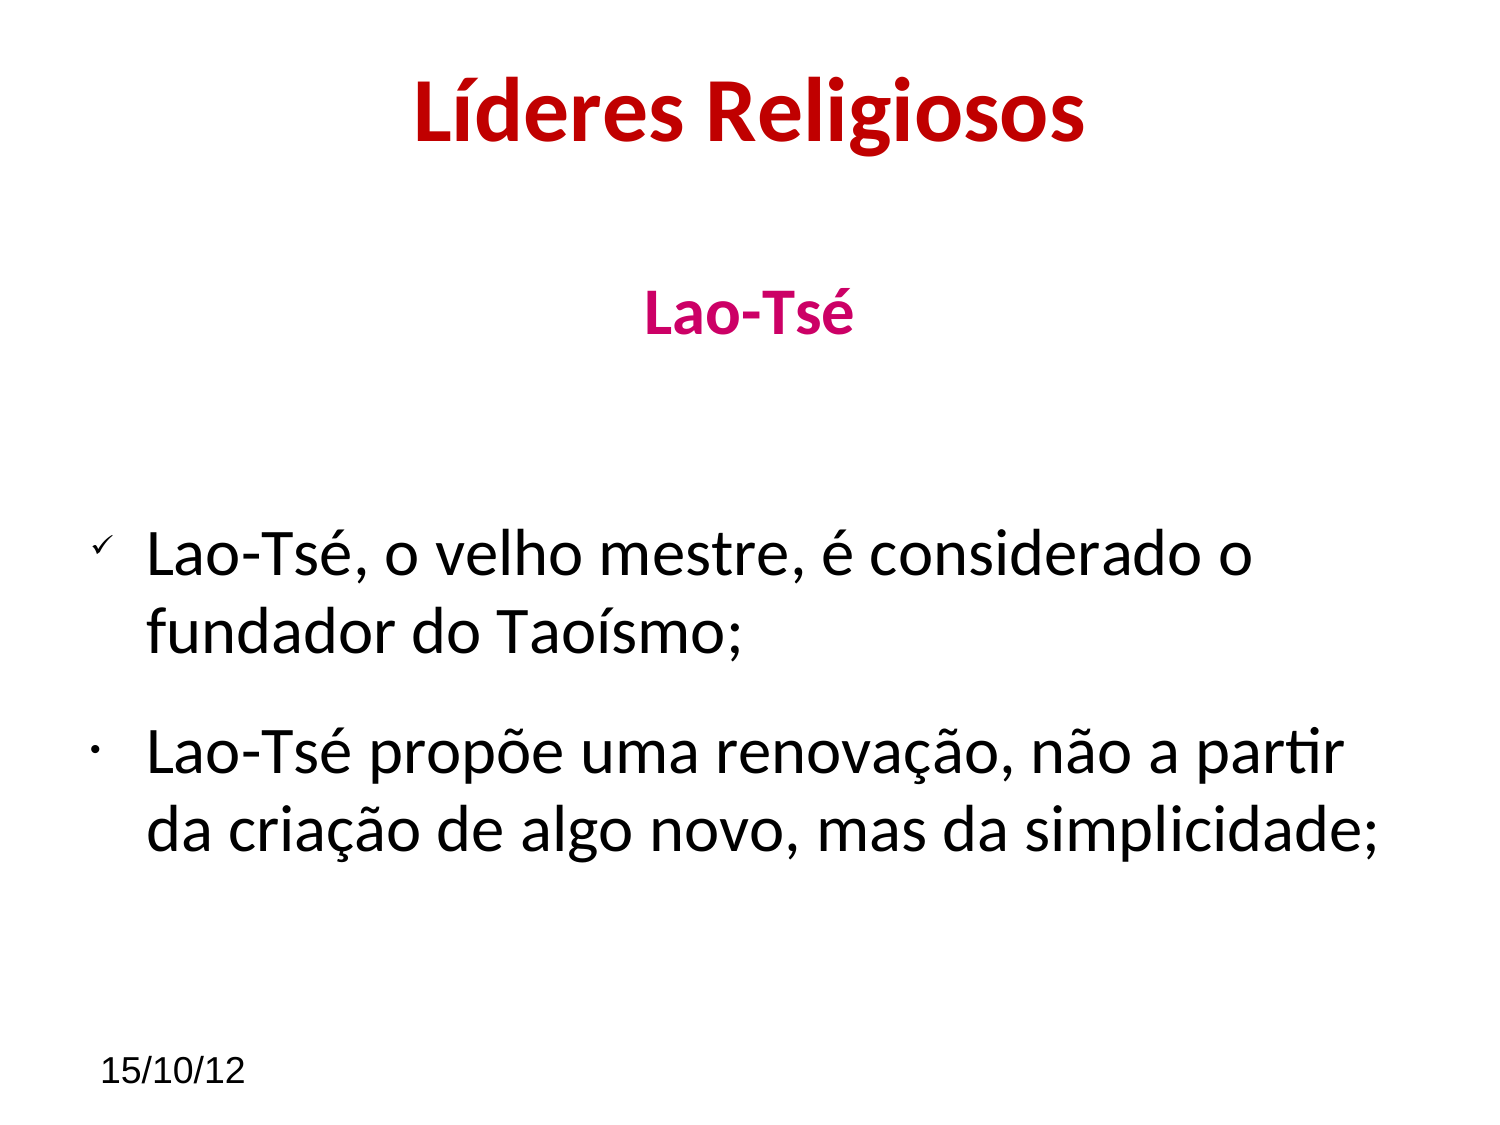

# Líderes Religiosos
Lao-Tsé
Lao-Tsé, o velho mestre, é considerado o fundador do Taoísmo;
Lao-Tsé propõe uma renovação, não a partir da criação de algo novo, mas da simplicidade;